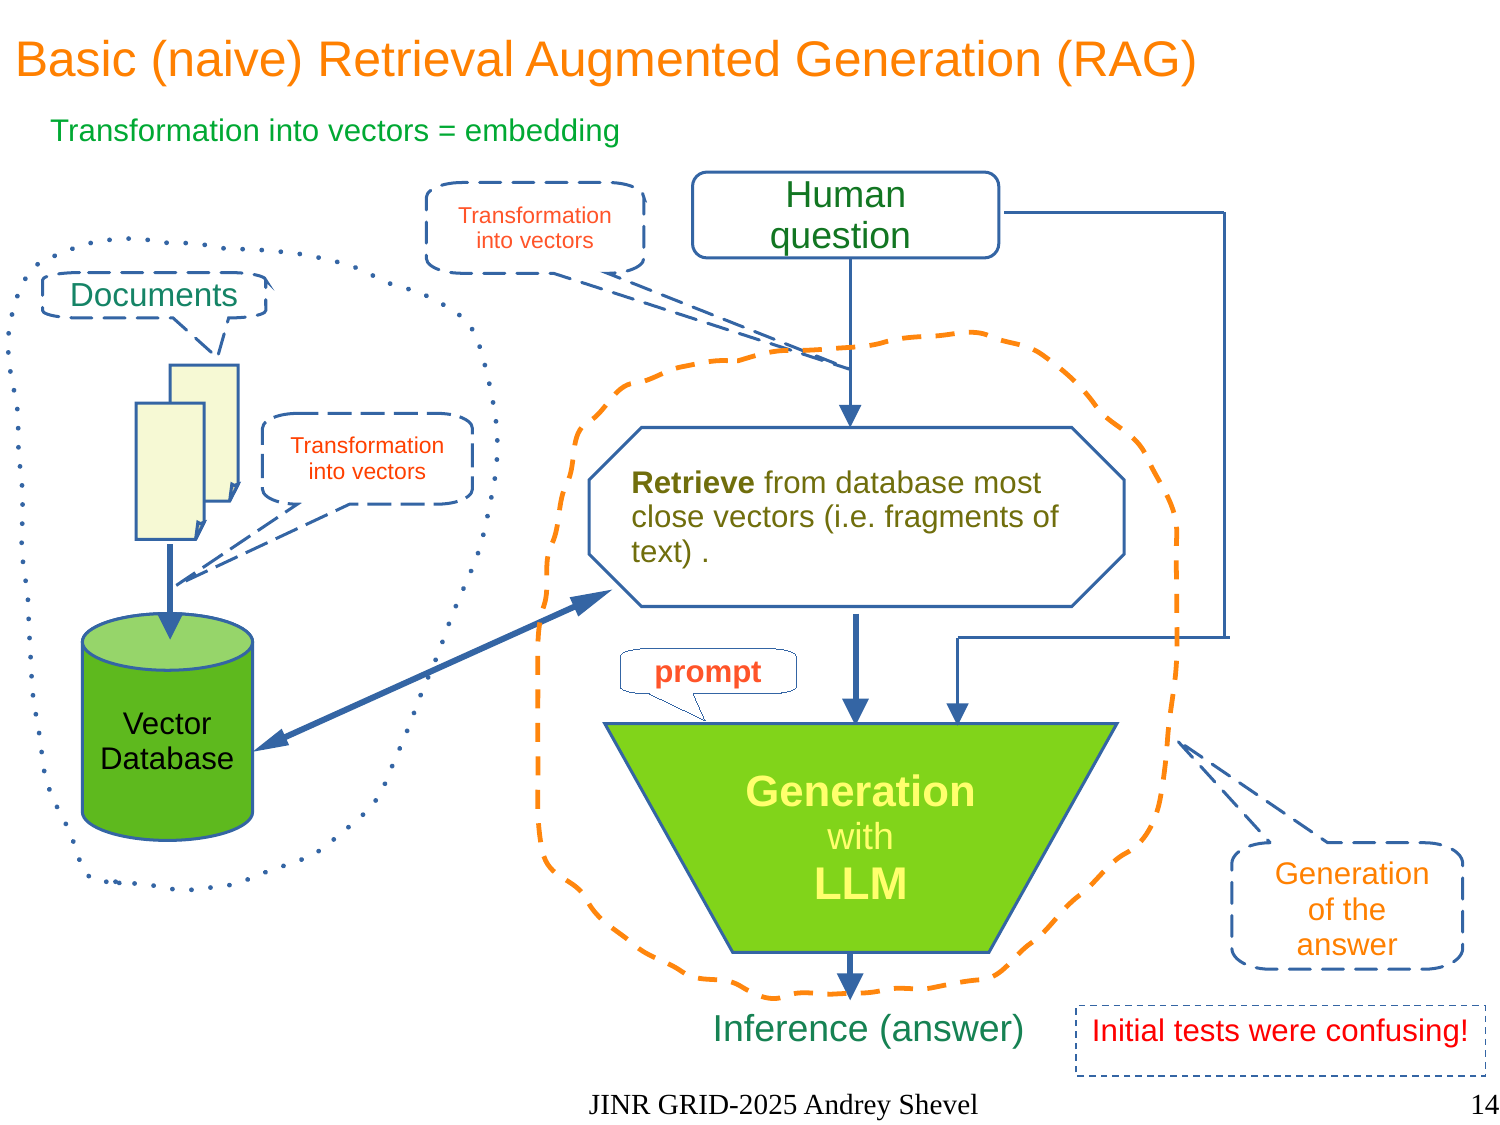

Basic (naive) Retrieval Augmented Generation (RAG)
Transformation into vectors = embedding
Human question
Transformation
into vectors
Documents
Transformation
into vectors
Retrieve from database most close vectors (i.e. fragments of text) .
Vector
Database
prompt
Generation with
LLM
 Generation
of the answer
Inference (answer)
Initial tests were confusing!
14